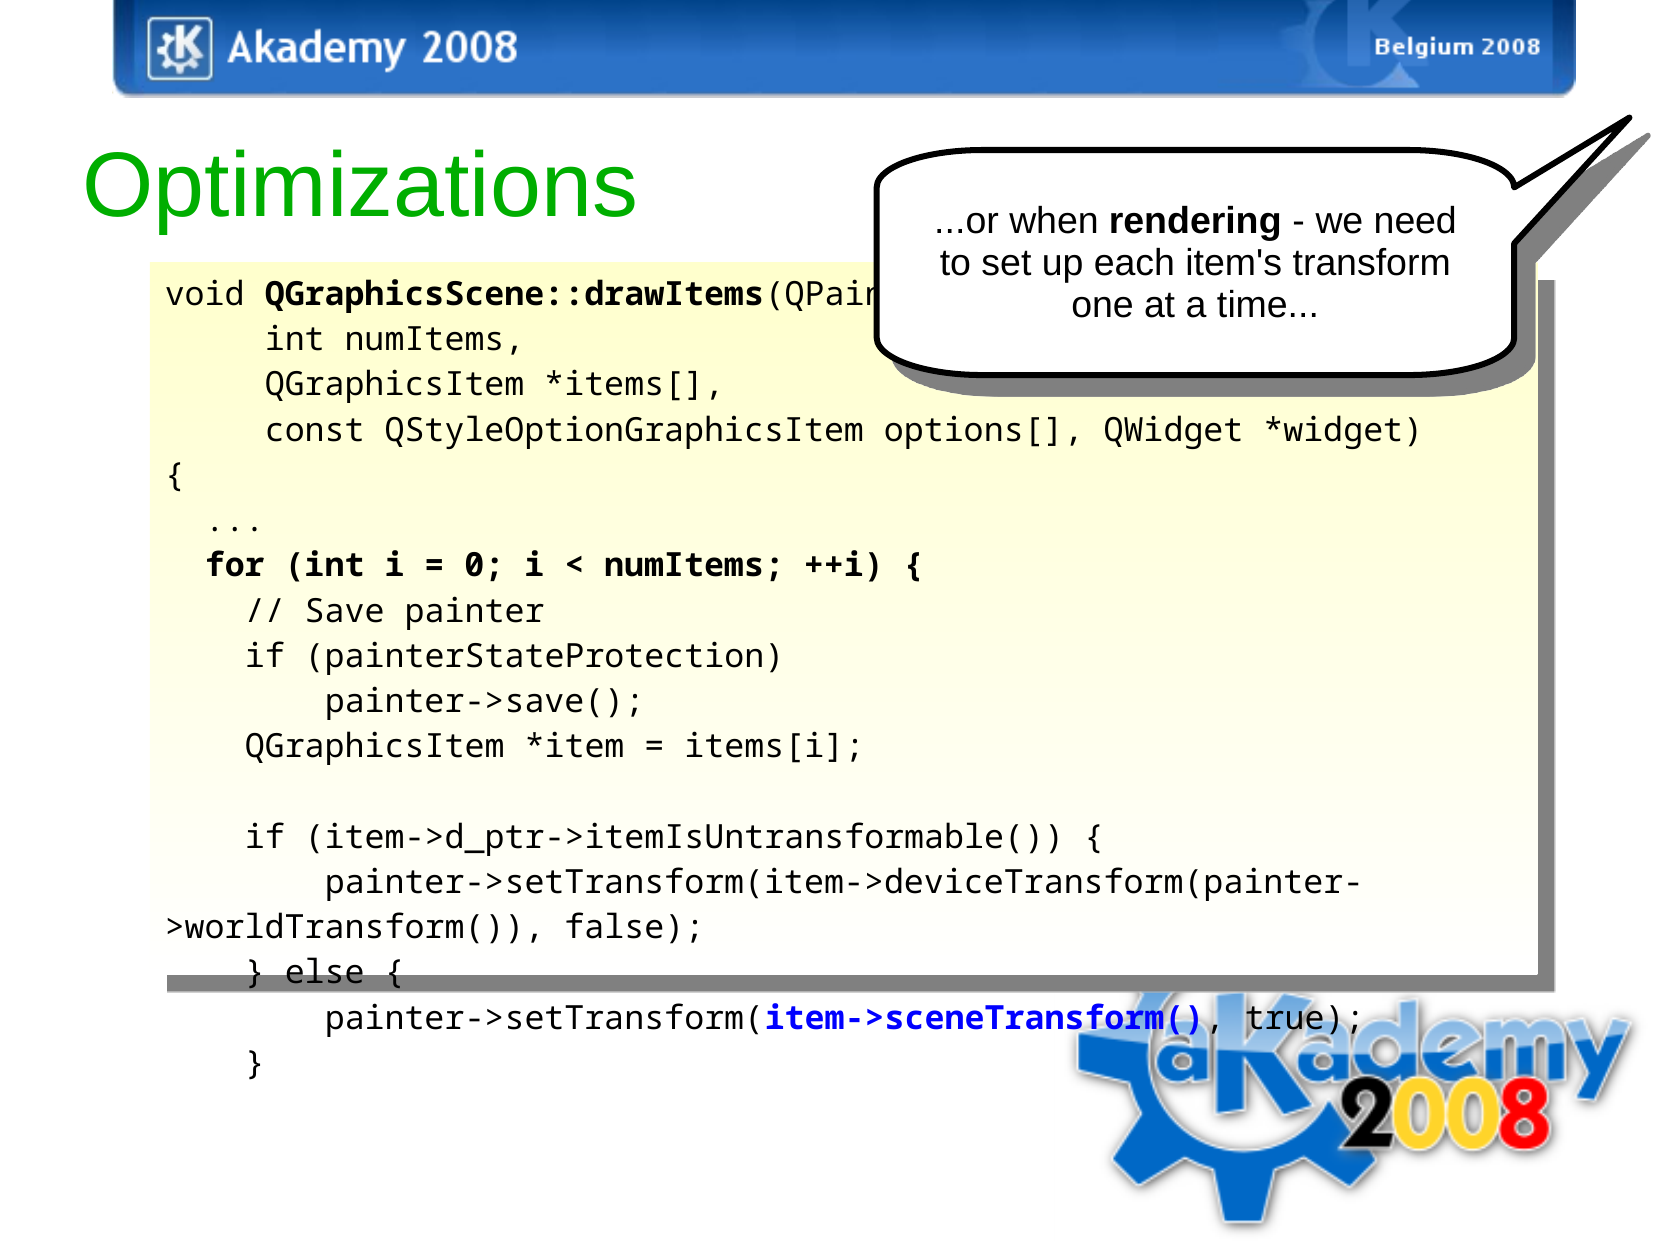

# Optimizations
...or when rendering - we need to set up each item's transform one at a time...
void QGraphicsScene::drawItems(QPainter *painter,
 int numItems,
 QGraphicsItem *items[],
 const QStyleOptionGraphicsItem options[], QWidget *widget)
{
 ...
 for (int i = 0; i < numItems; ++i) {
 // Save painter
 if (painterStateProtection)
 painter->save();
 QGraphicsItem *item = items[i];
 if (item->d_ptr->itemIsUntransformable()) {
 painter->setTransform(item->deviceTransform(painter->worldTransform()), false);
 } else {
 painter->setTransform(item->sceneTransform(), true);
 }